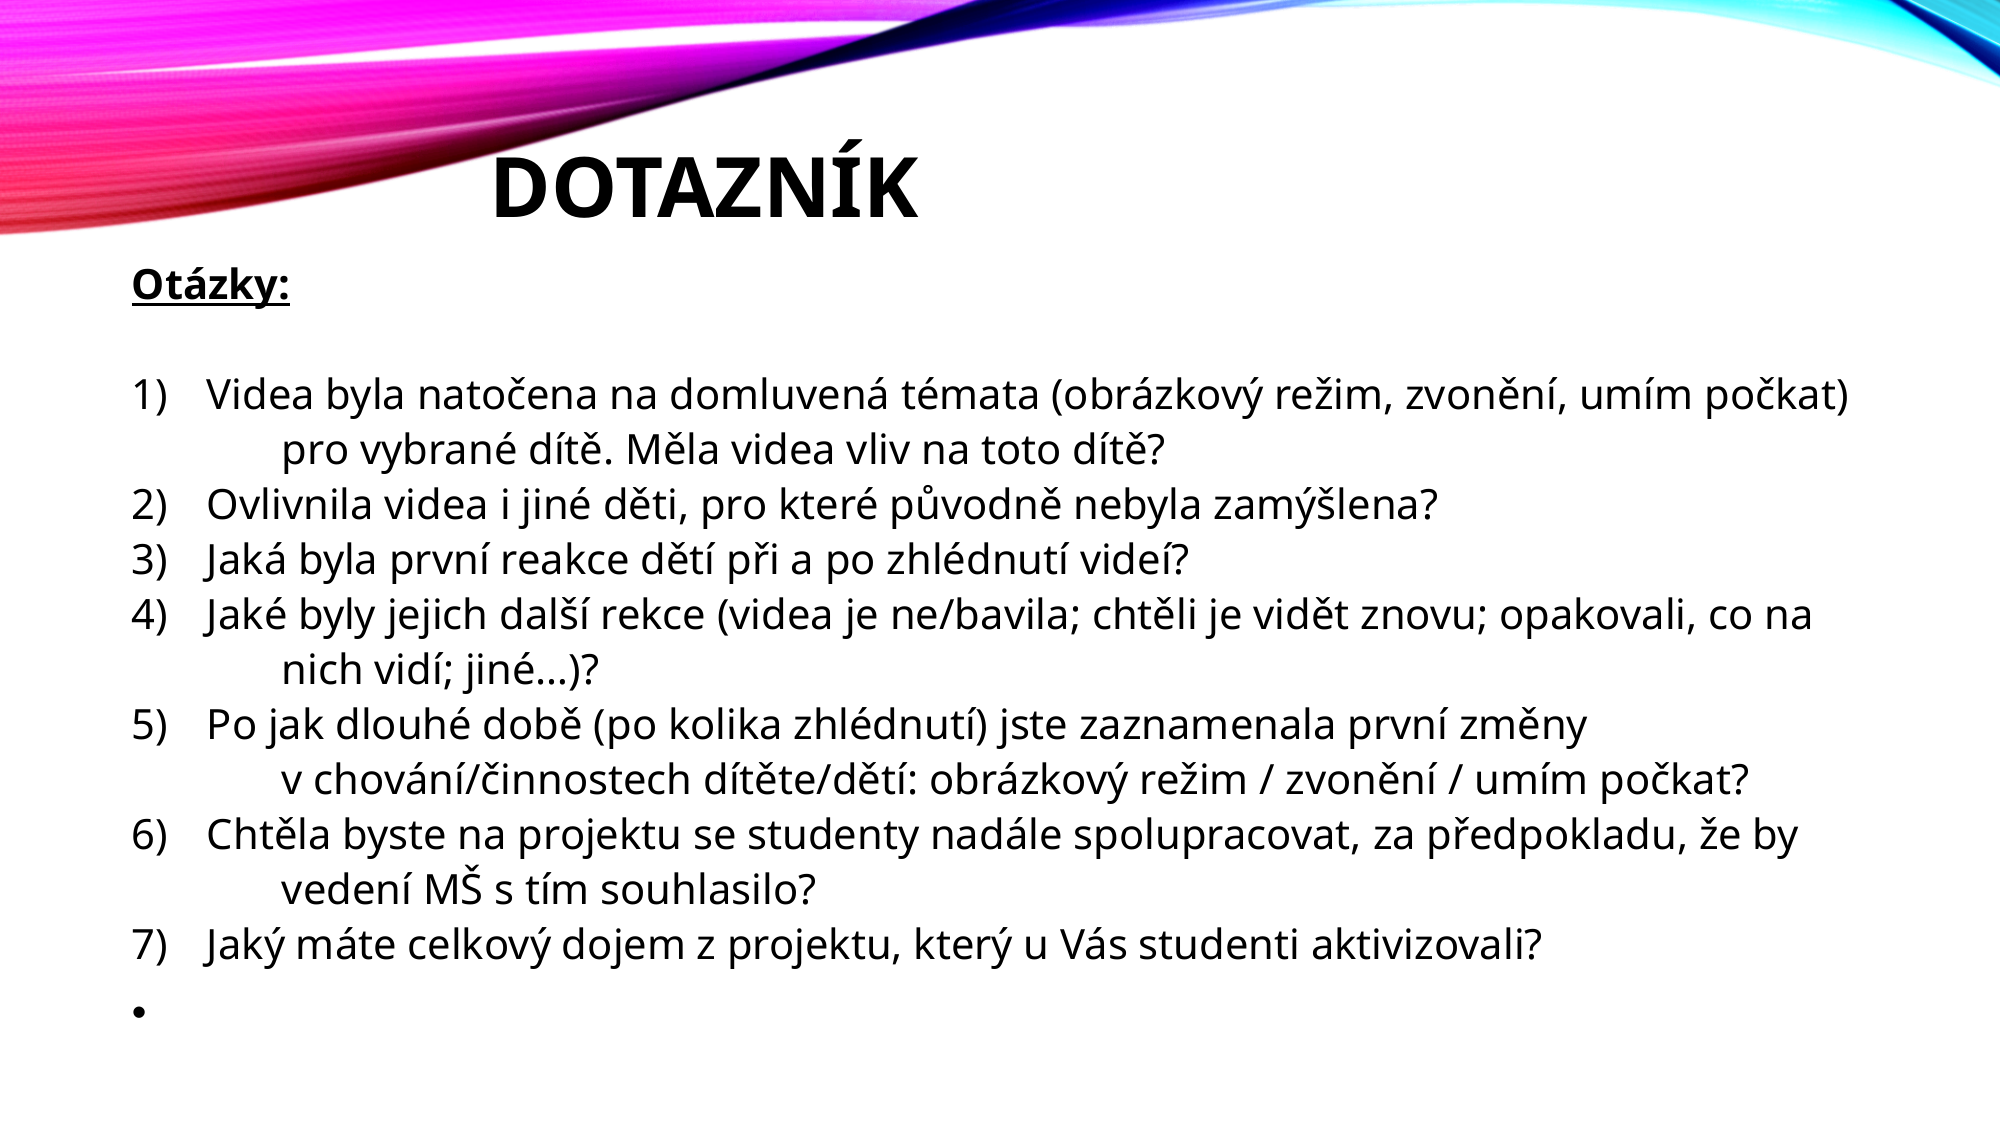

# Dotazník
Otázky:
Videa byla natočena na domluvená témata (obrázkový režim, zvonění, umím počkat) pro vybrané dítě. Měla videa vliv na toto dítě?
Ovlivnila videa i jiné děti, pro které původně nebyla zamýšlena?
Jaká byla první reakce dětí při a po zhlédnutí videí?
Jaké byly jejich další rekce (videa je ne/bavila; chtěli je vidět znovu; opakovali, co na nich vidí; jiné…)?
Po jak dlouhé době (po kolika zhlédnutí) jste zaznamenala první změny v chování/činnostech dítěte/dětí: obrázkový režim / zvonění / umím počkat?
Chtěla byste na projektu se studenty nadále spolupracovat, za předpokladu, že by vedení MŠ s tím souhlasilo?
Jaký máte celkový dojem z projektu, který u Vás studenti aktivizovali?